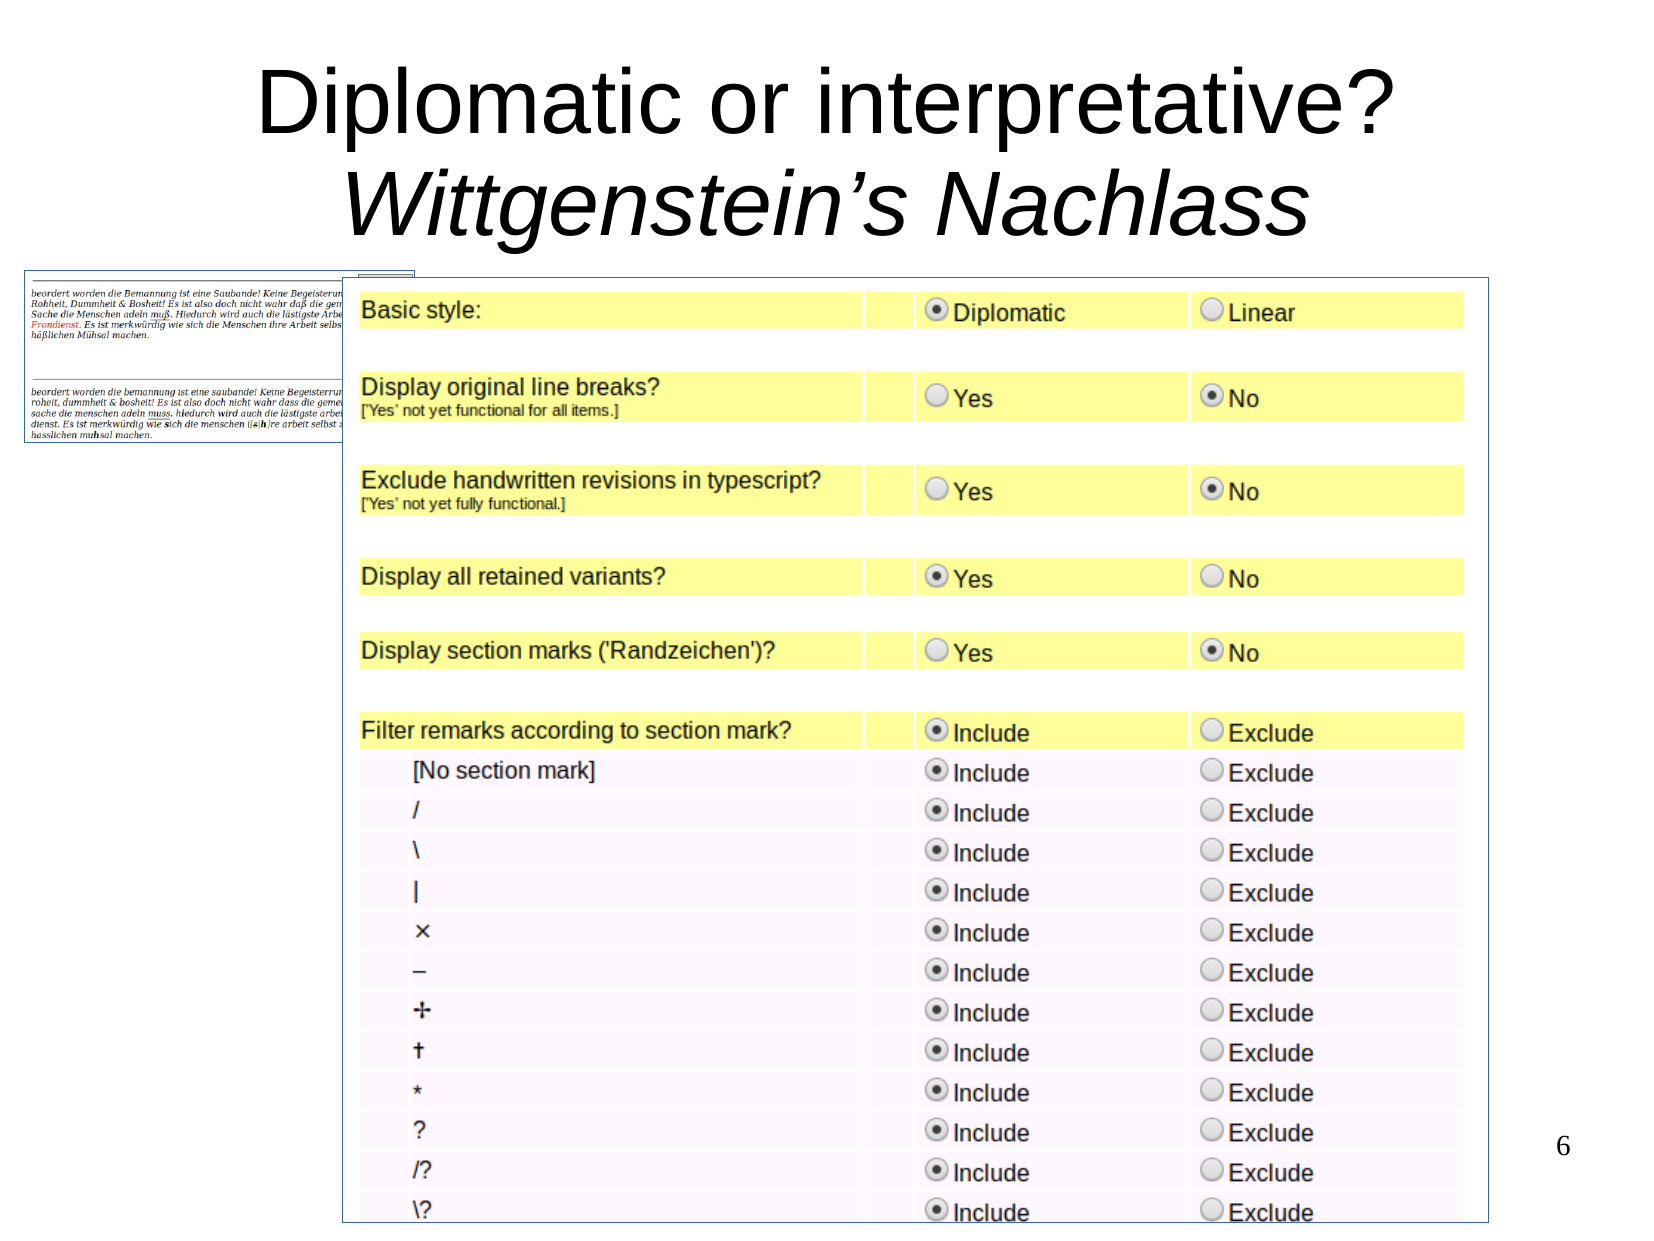

# Diplomatic or interpretative? Wittgenstein’s Nachlass
6